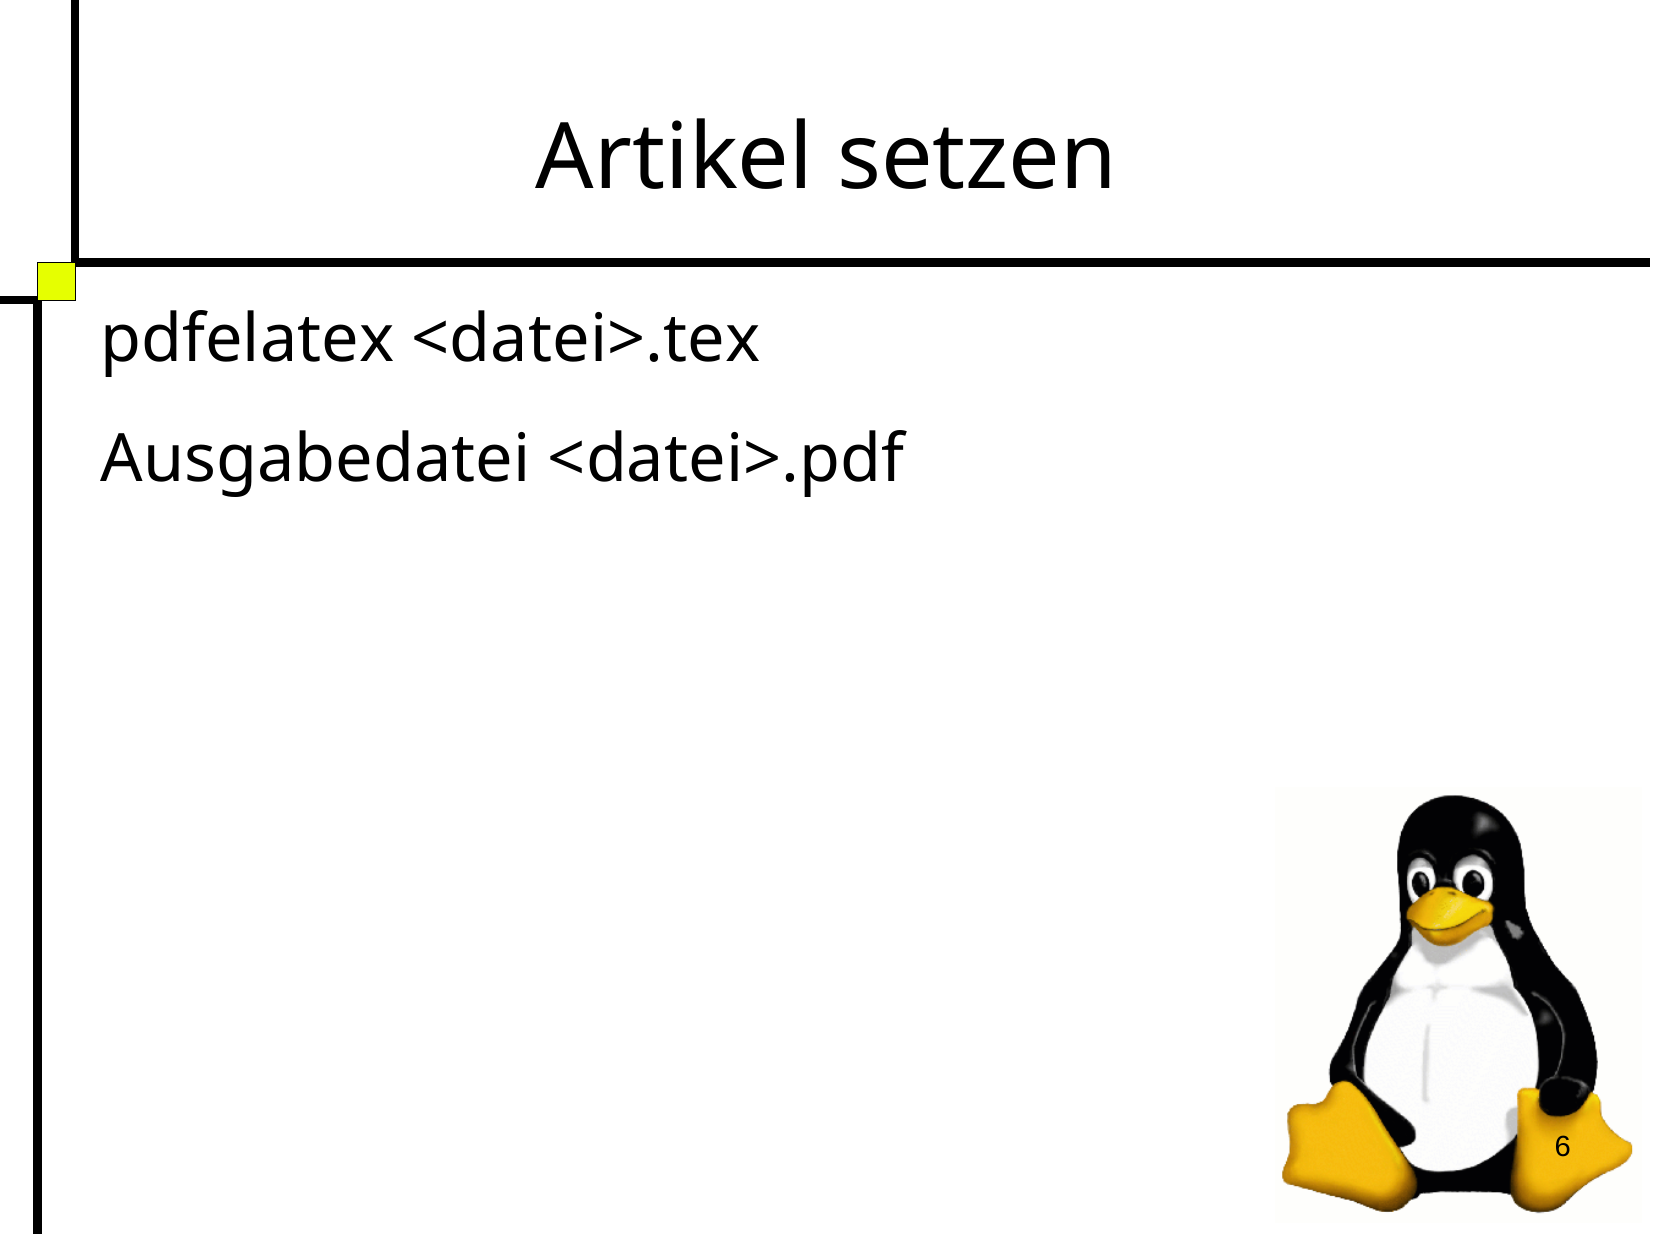

# Artikel setzen
pdfelatex <datei>.tex
Ausgabedatei <datei>.pdf
6